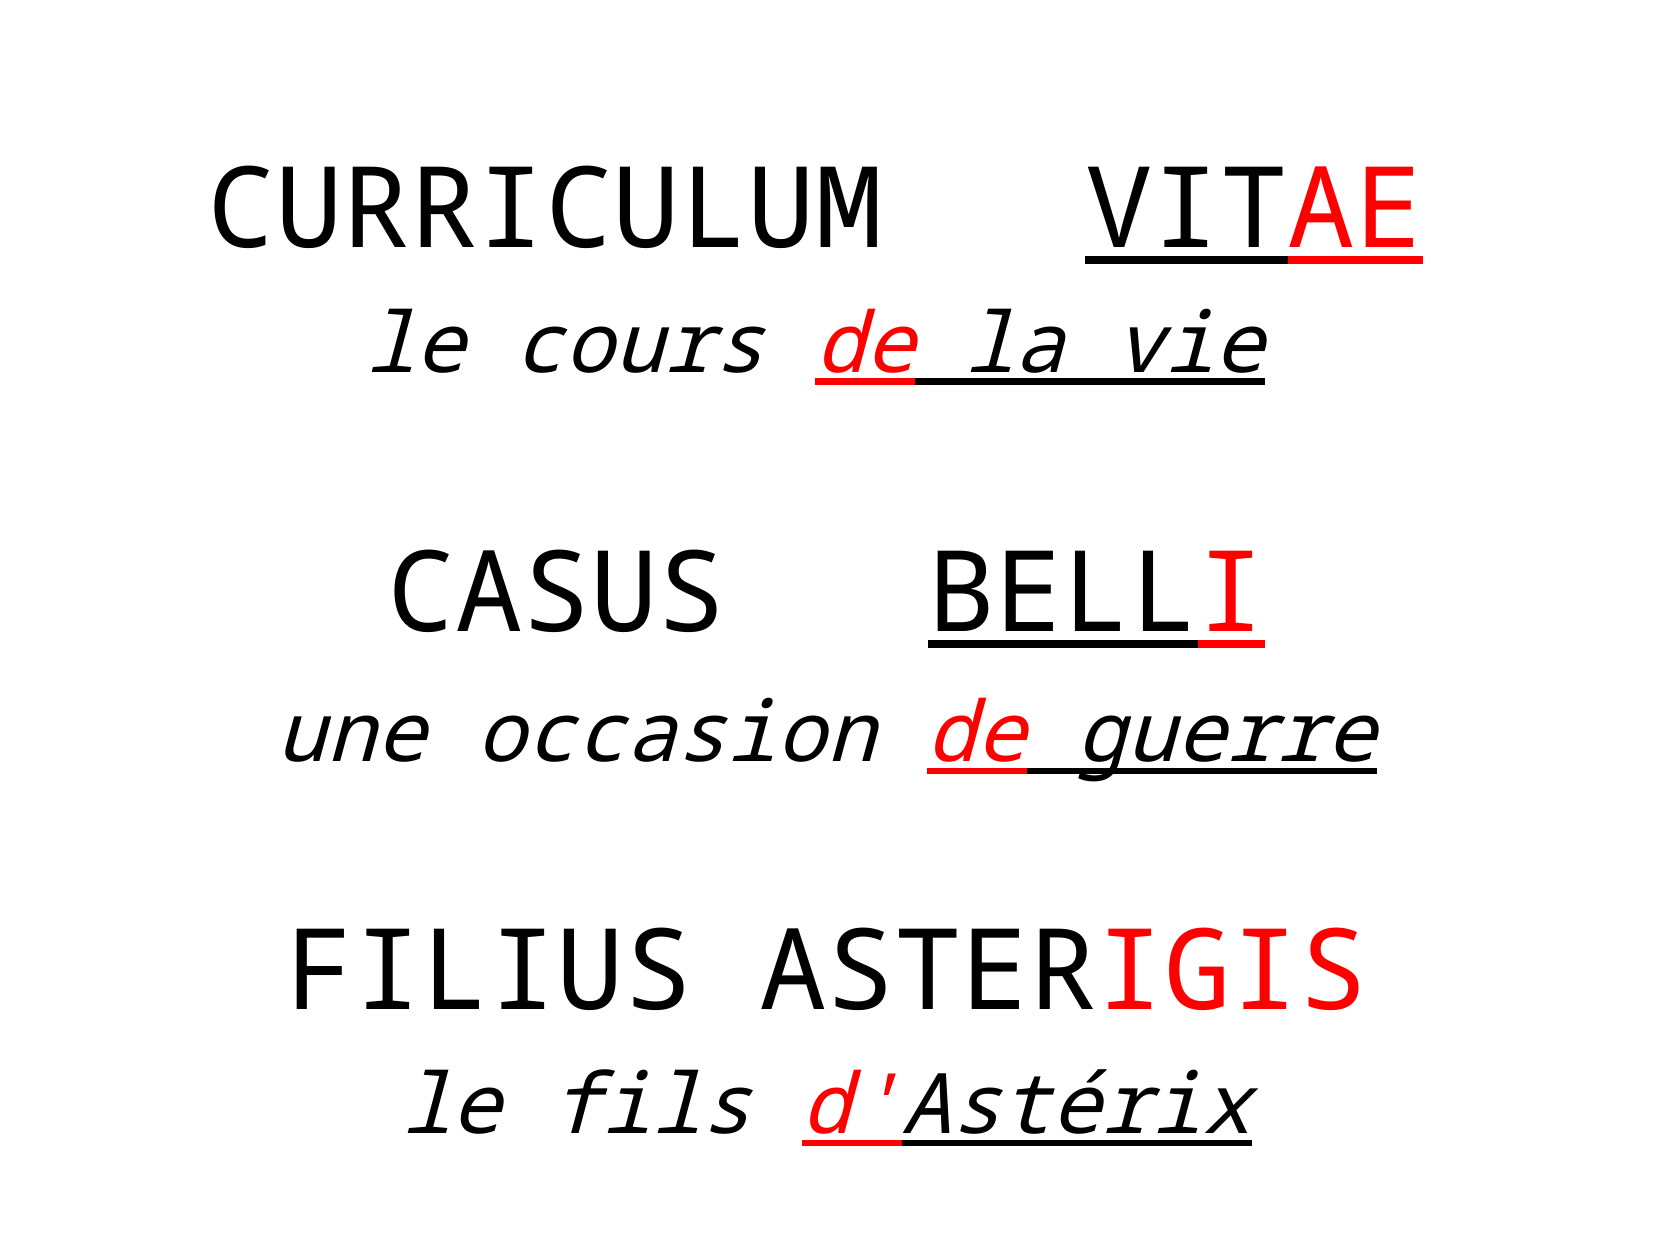

CURRICULUM VITAE
le cours de la vie
# CASUS BELLI
une occasion de guerre
FILIUS ASTERIGIS
le fils d'Astérix